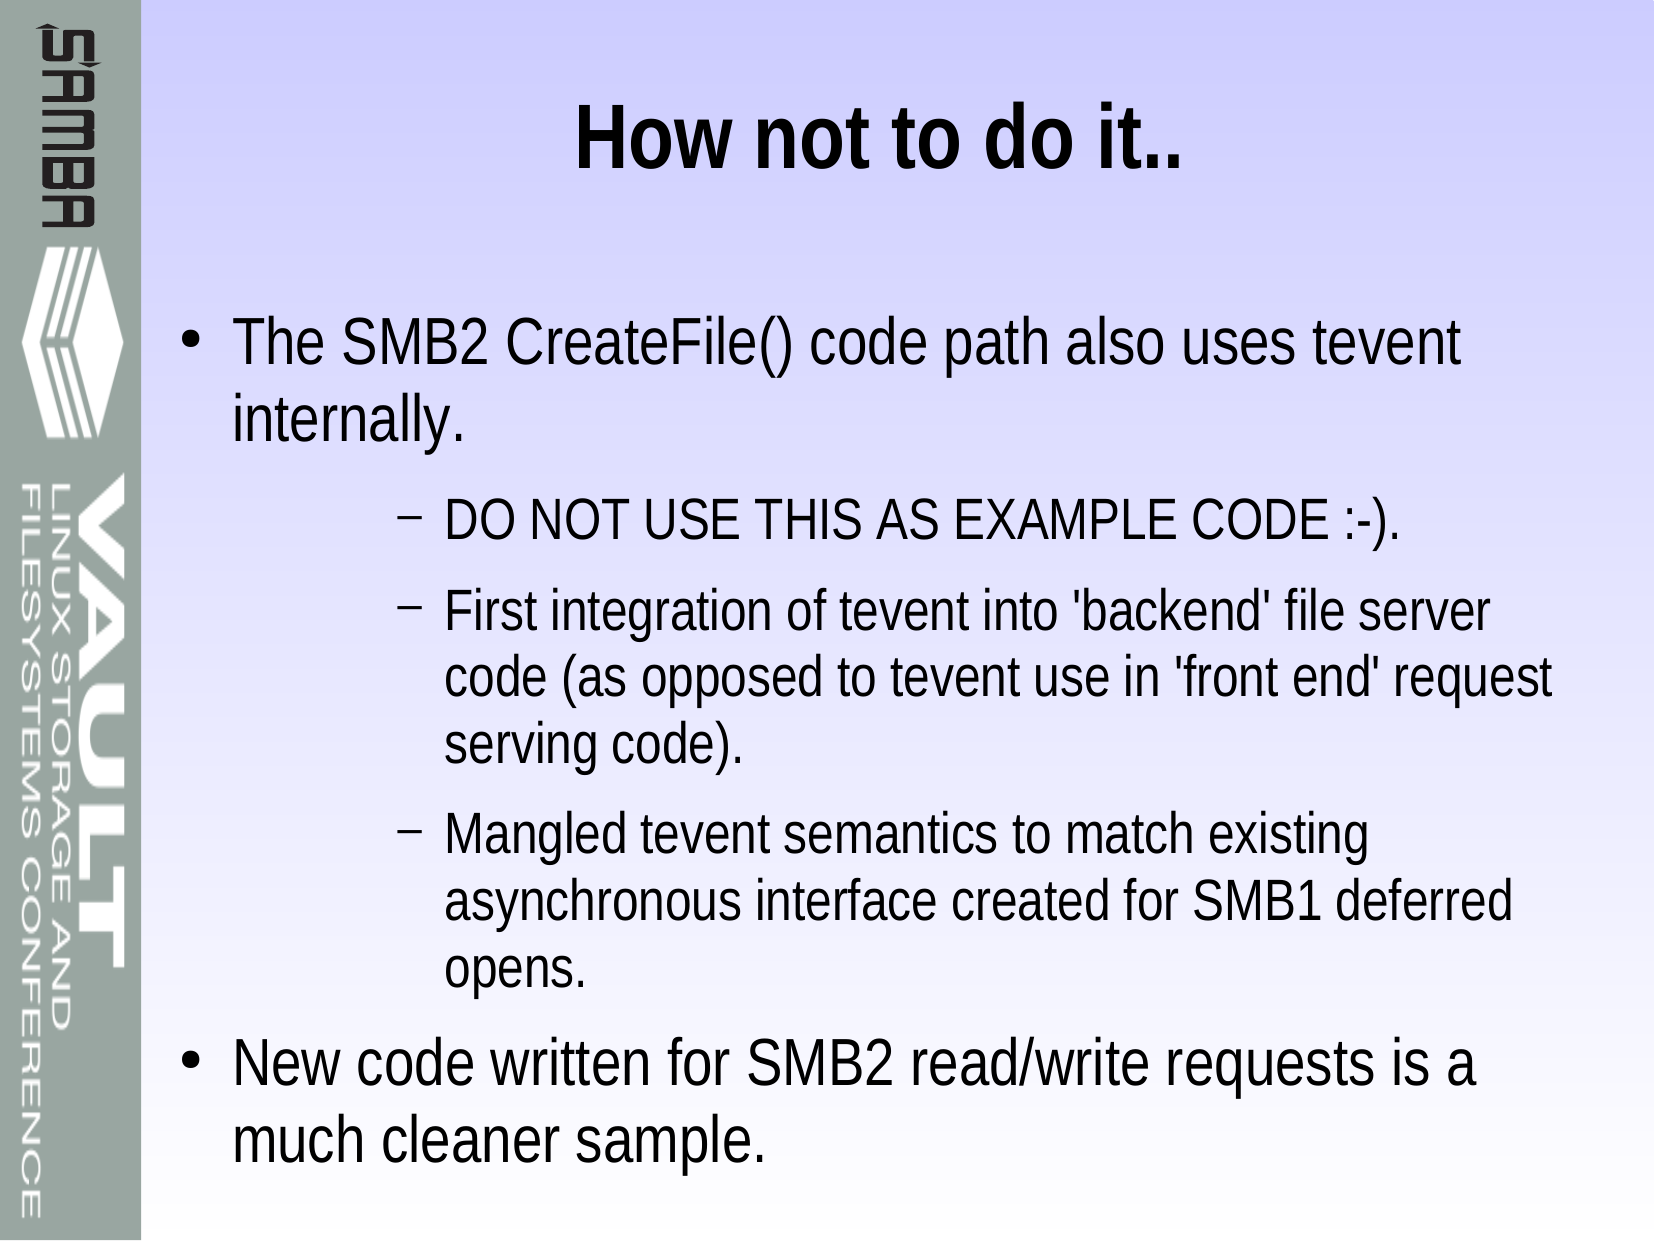

# How not to do it..
The SMB2 CreateFile() code path also uses tevent internally.
DO NOT USE THIS AS EXAMPLE CODE :-).
First integration of tevent into 'backend' file server code (as opposed to tevent use in 'front end' request serving code).
Mangled tevent semantics to match existing asynchronous interface created for SMB1 deferred opens.
New code written for SMB2 read/write requests is a much cleaner sample.